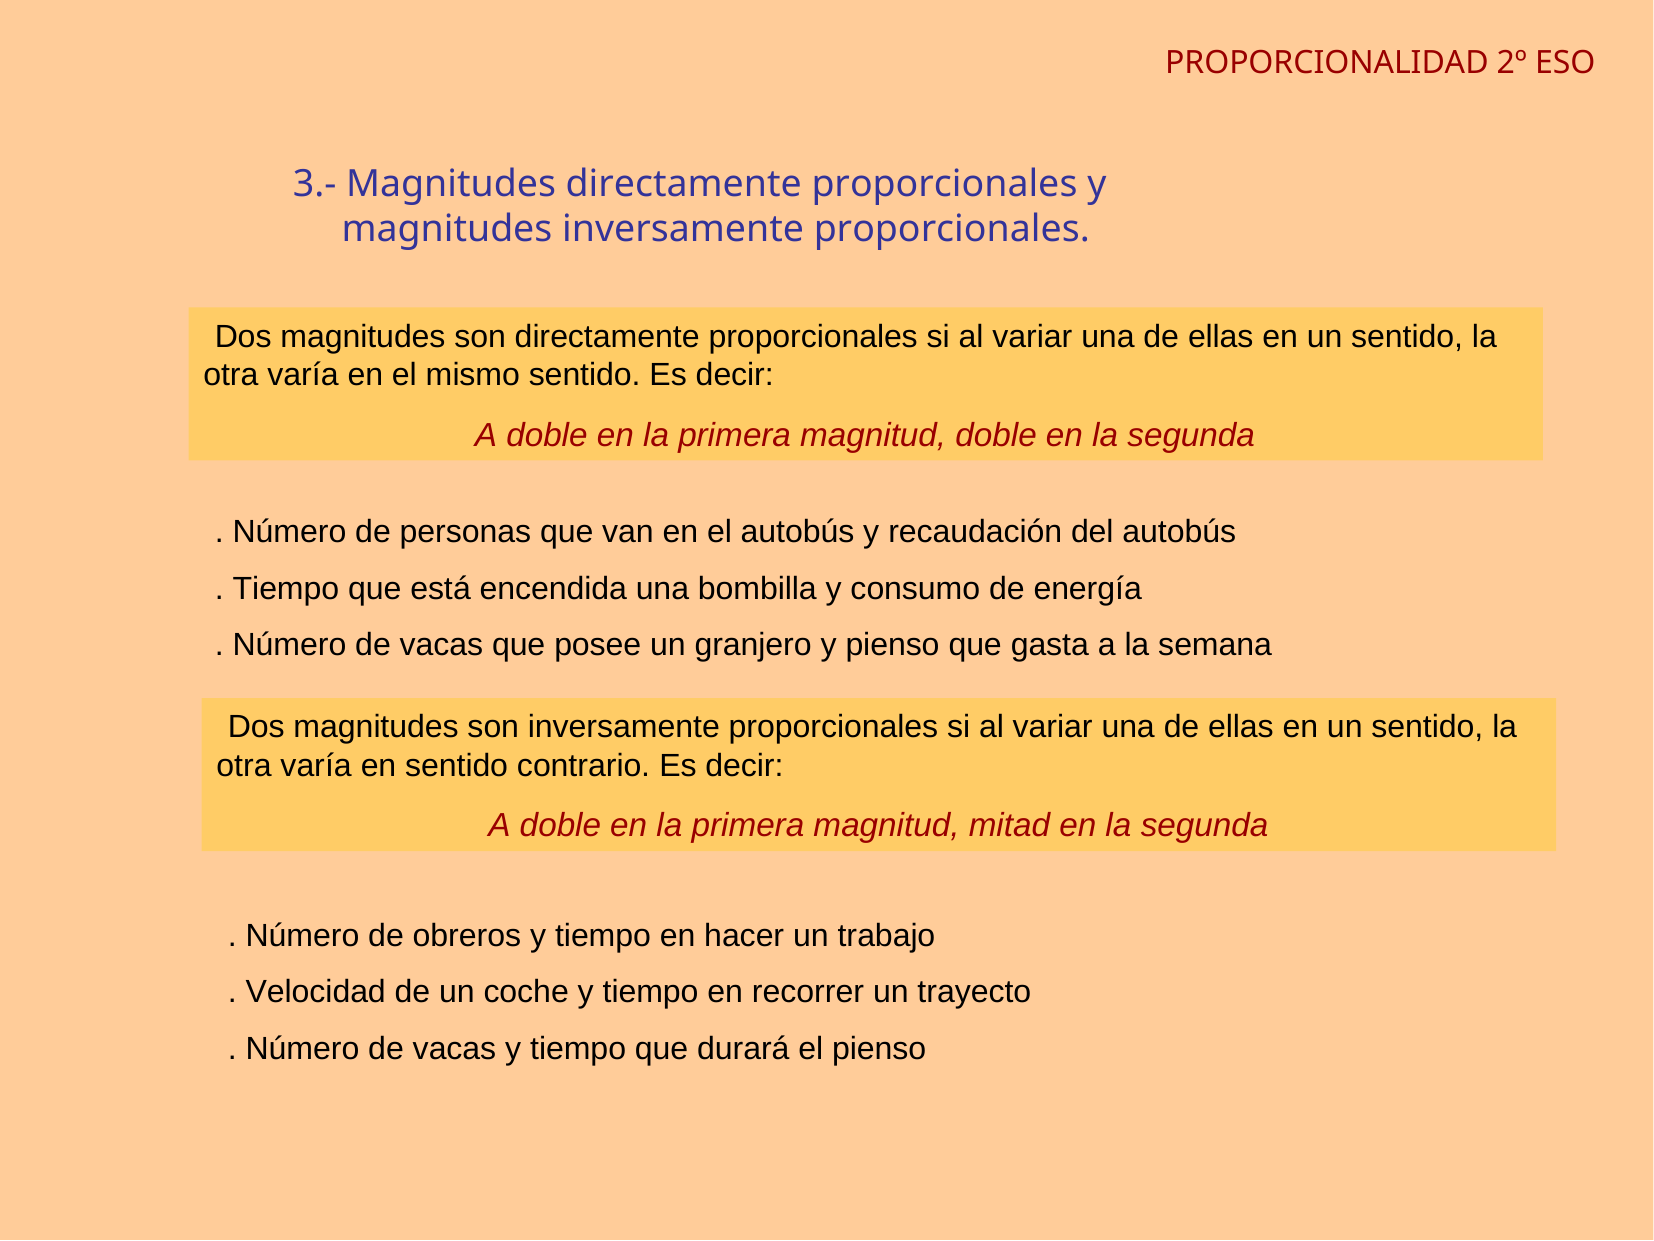

PROPORCIONALIDAD 2º ESO
3.- Magnitudes directamente proporcionales y
 magnitudes inversamente proporcionales.
Dos magnitudes son directamente proporcionales si al variar una de ellas en un sentido, la otra varía en el mismo sentido. Es decir:
A doble en la primera magnitud, doble en la segunda
. Número de personas que van en el autobús y recaudación del autobús
. Tiempo que está encendida una bombilla y consumo de energía
. Número de vacas que posee un granjero y pienso que gasta a la semana
Dos magnitudes son inversamente proporcionales si al variar una de ellas en un sentido, la otra varía en sentido contrario. Es decir:
A doble en la primera magnitud, mitad en la segunda
. Número de obreros y tiempo en hacer un trabajo
. Velocidad de un coche y tiempo en recorrer un trayecto
. Número de vacas y tiempo que durará el pienso